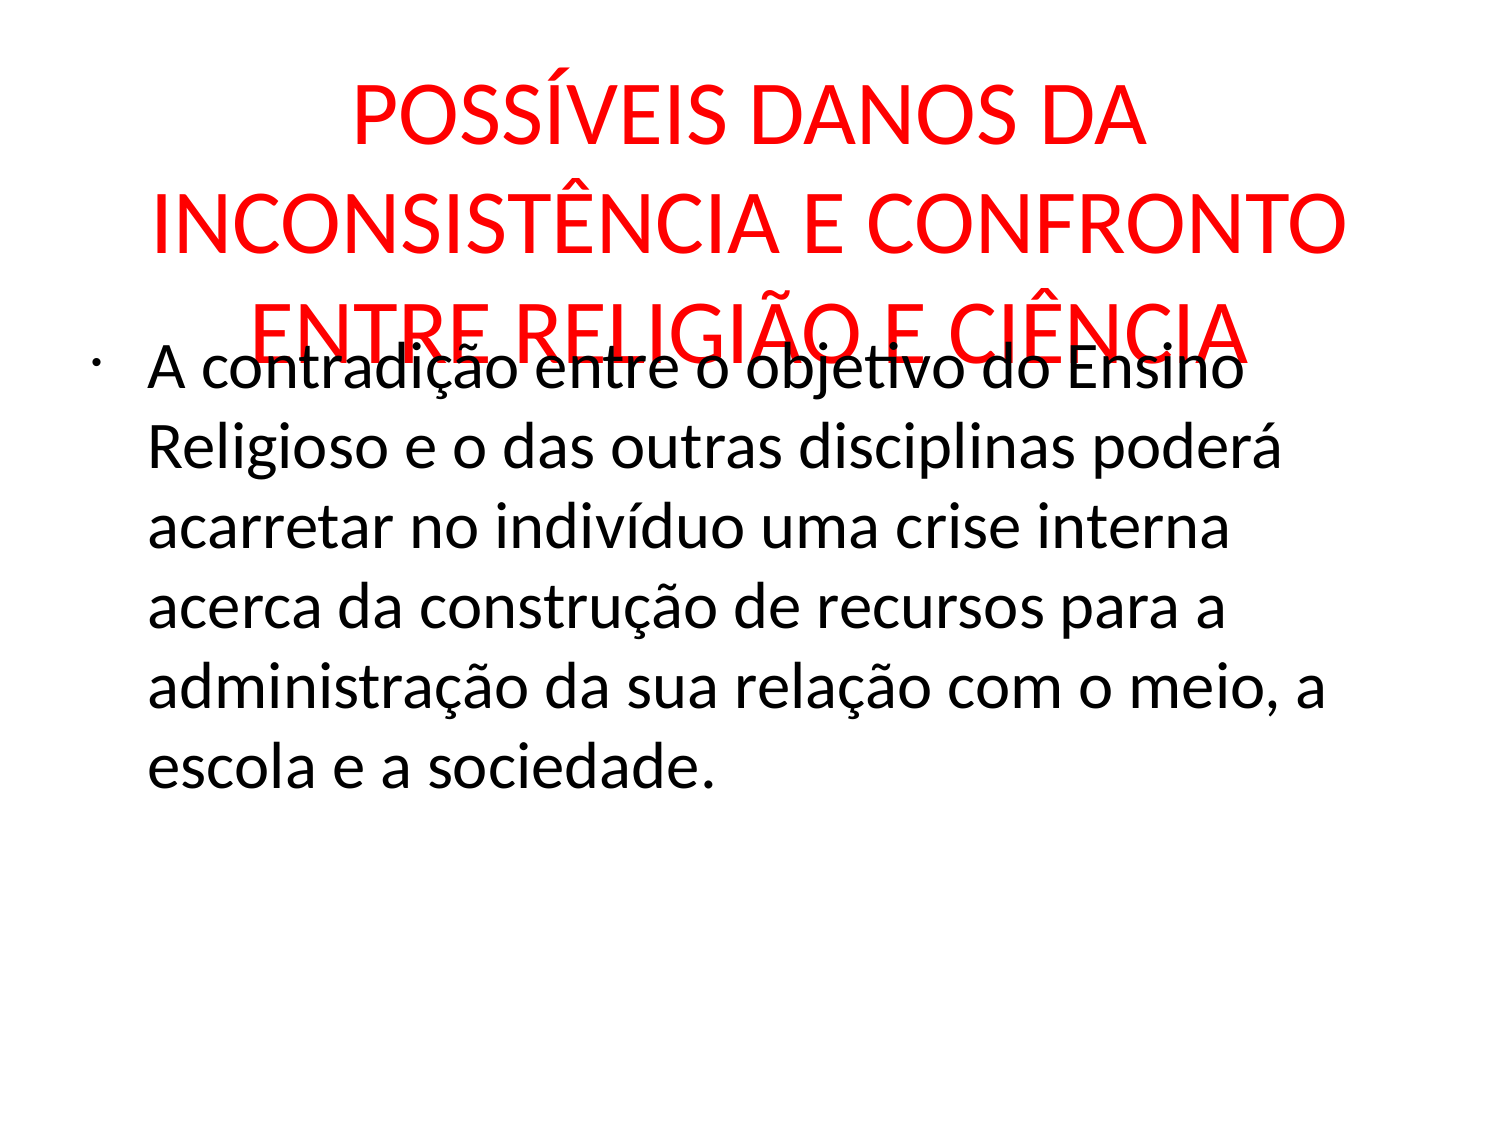

# POSSÍVEIS DANOS DA INCONSISTÊNCIA E CONFRONTO ENTRE RELIGIÃO E CIÊNCIA
A contradição entre o objetivo do Ensino Religioso e o das outras disciplinas poderá acarretar no indivíduo uma crise interna acerca da construção de recursos para a administração da sua relação com o meio, a escola e a sociedade.